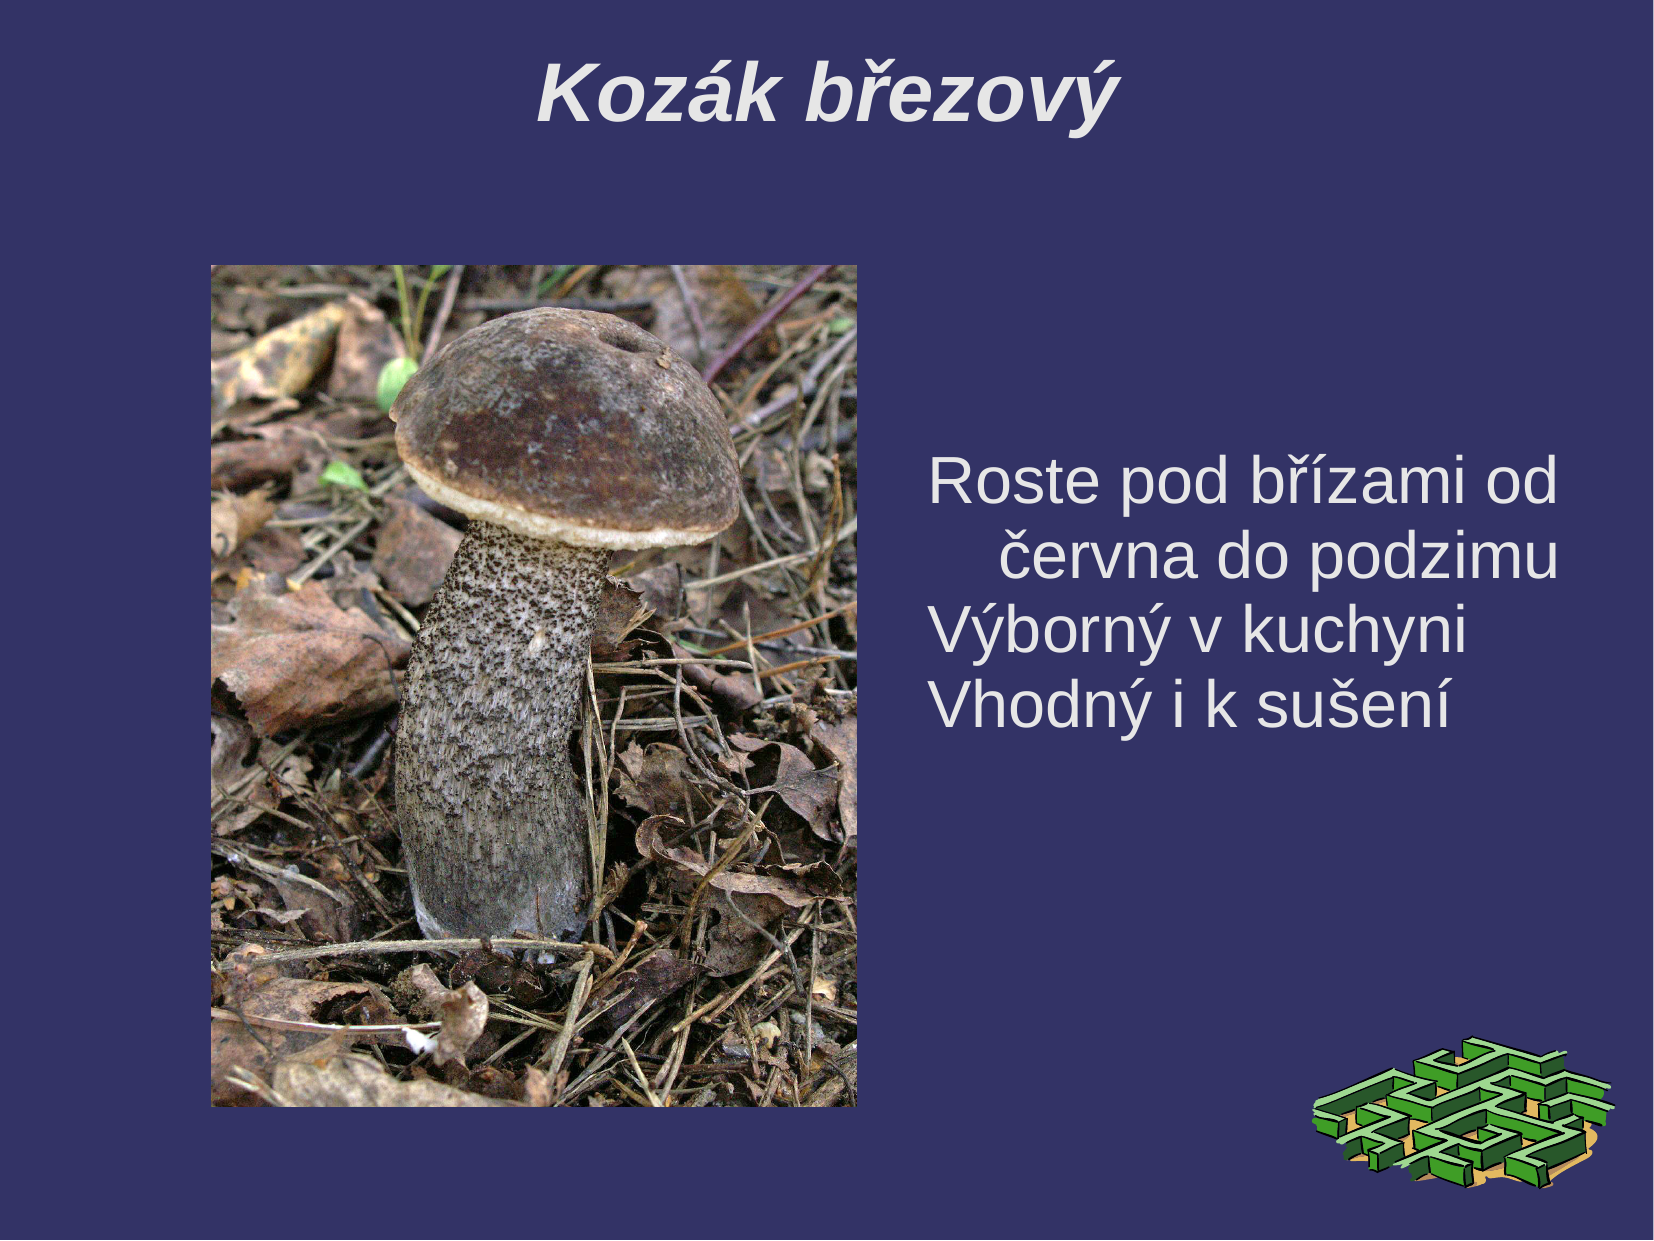

# Kozák březový
Roste pod břízami od června do podzimu
Výborný v kuchyni
Vhodný i k sušení